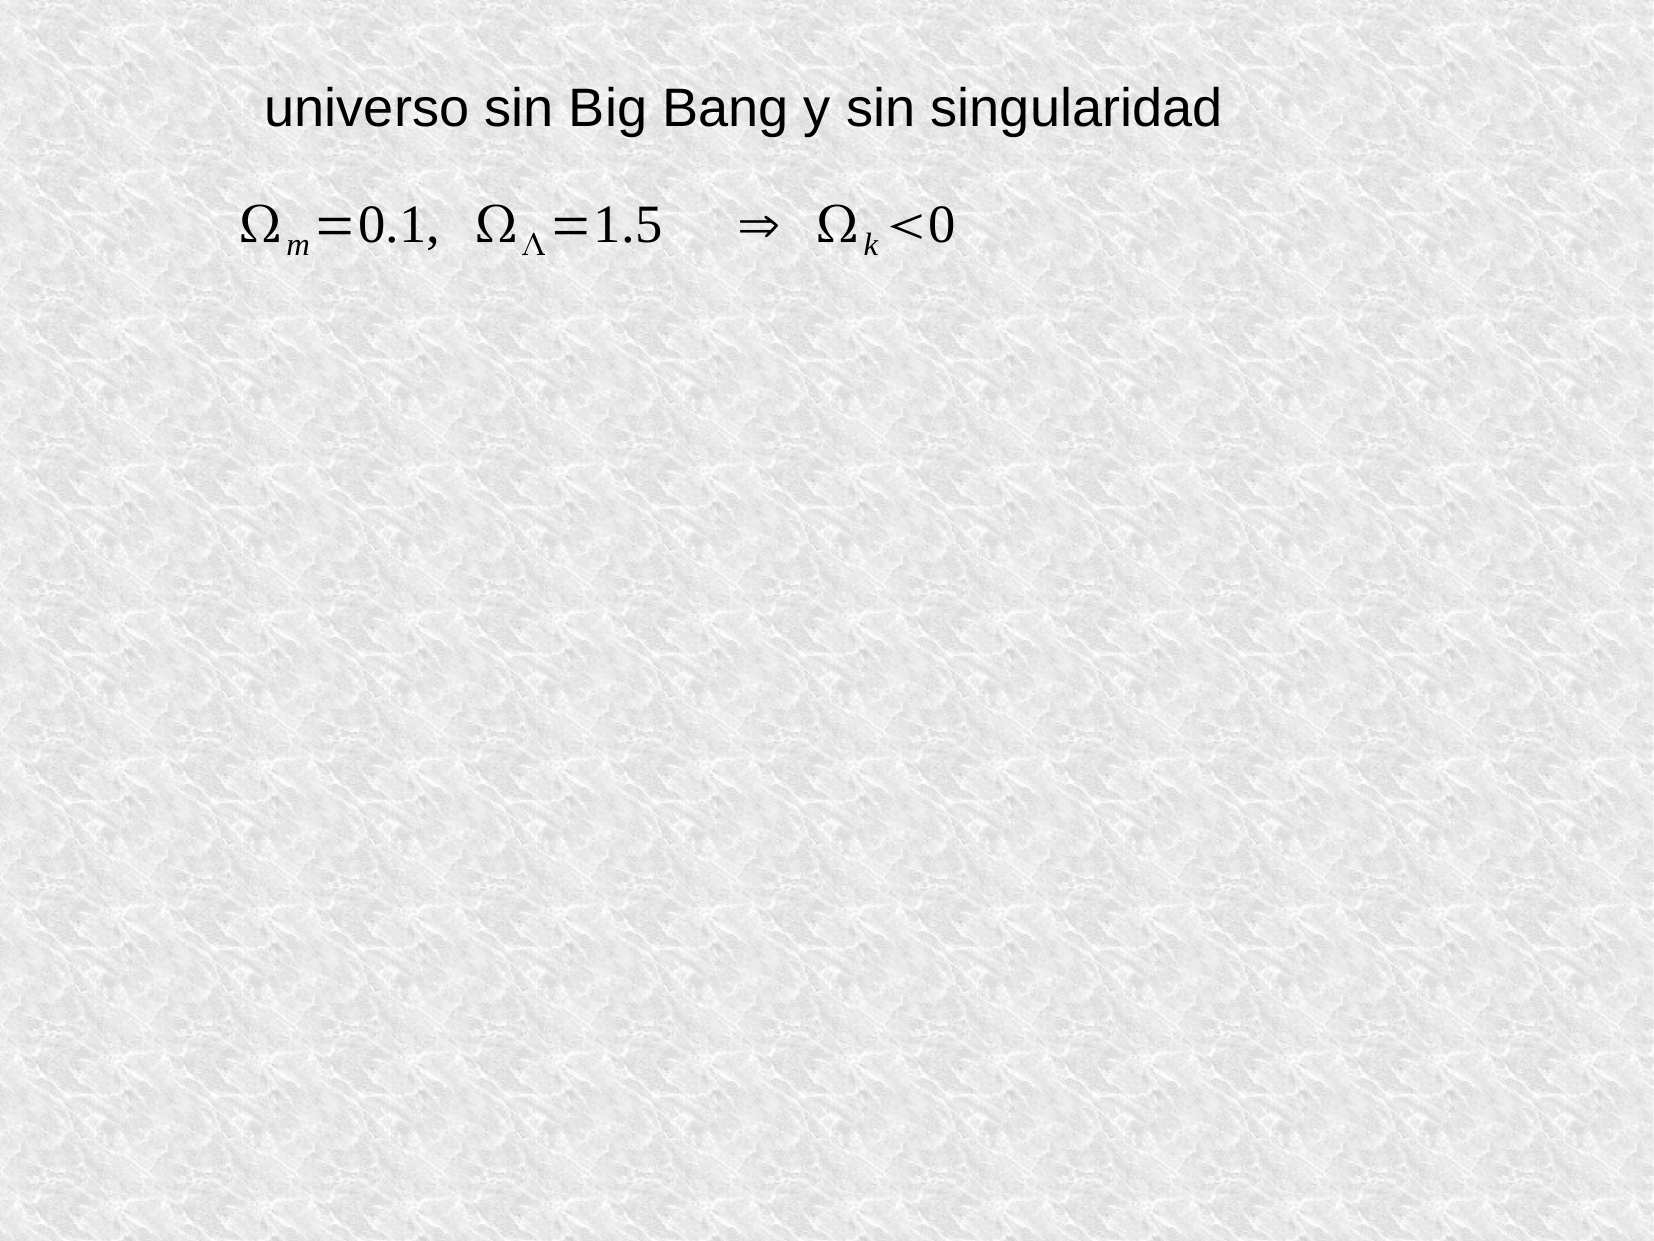

universo sin Big Bang y sin singularidad